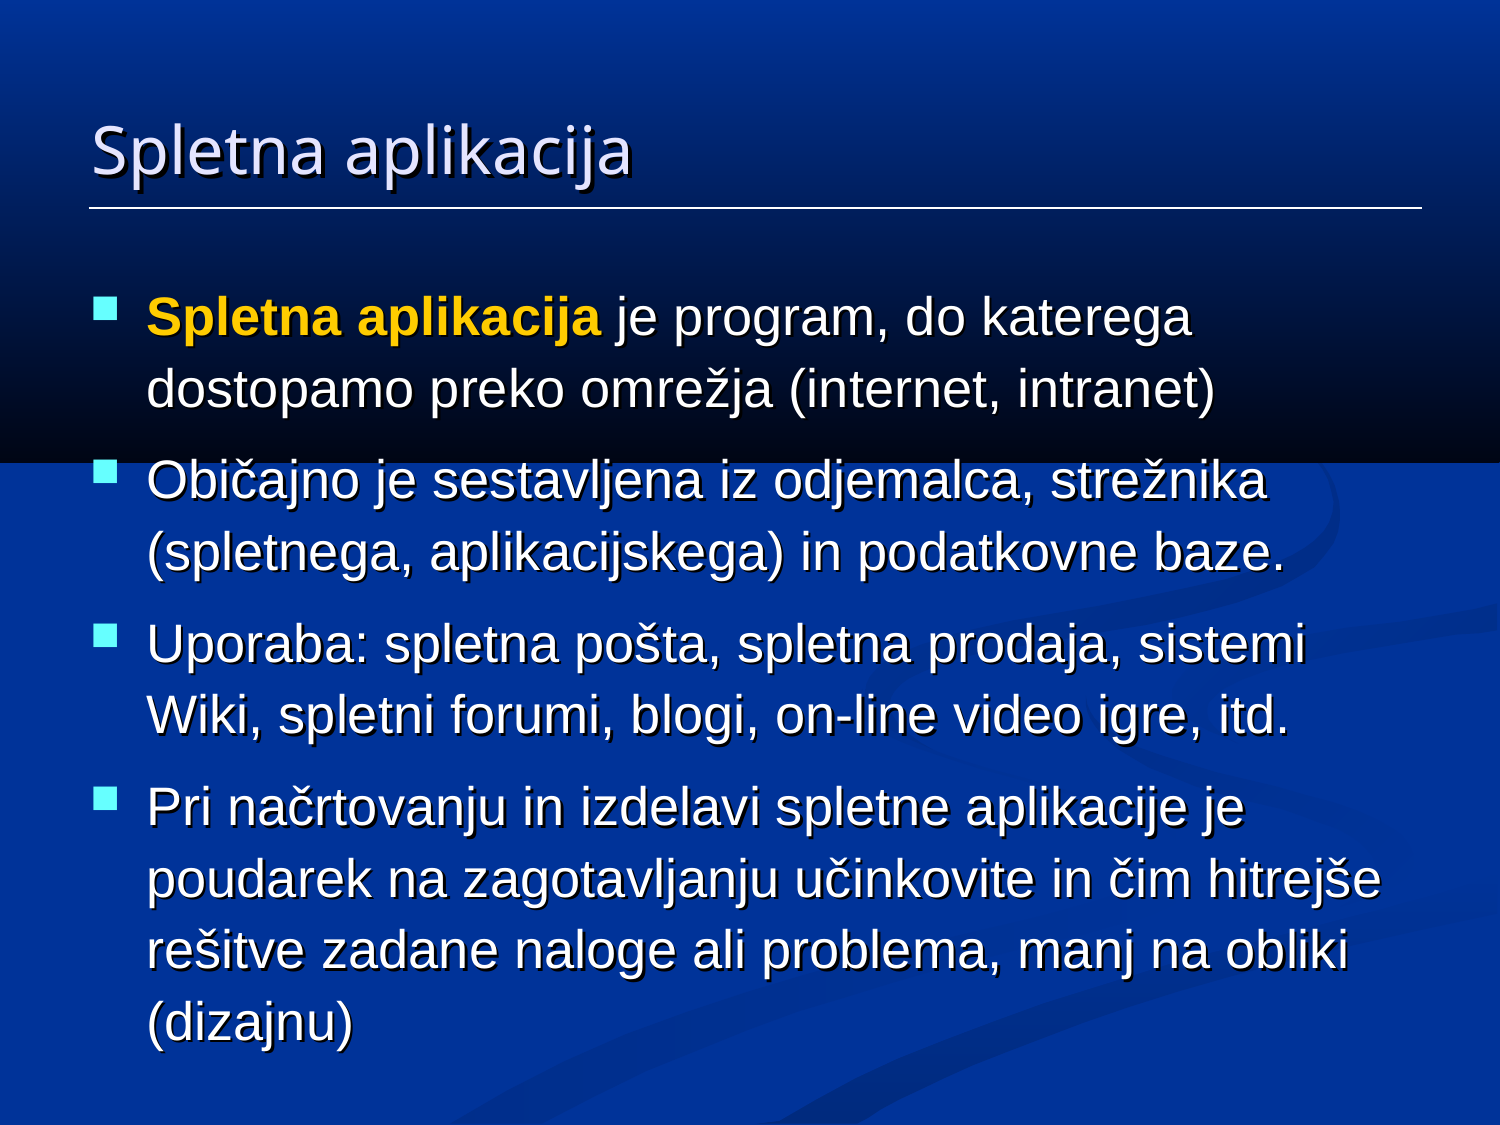

Spletna aplikacija
# Spletna aplikacija je program, do katerega dostopamo preko omrežja (internet, intranet)
Običajno je sestavljena iz odjemalca, strežnika (spletnega, aplikacijskega) in podatkovne baze.
Uporaba: spletna pošta, spletna prodaja, sistemi Wiki, spletni forumi, blogi, on-line video igre, itd.
Pri načrtovanju in izdelavi spletne aplikacije je poudarek na zagotavljanju učinkovite in čim hitrejše rešitve zadane naloge ali problema, manj na obliki (dizajnu)